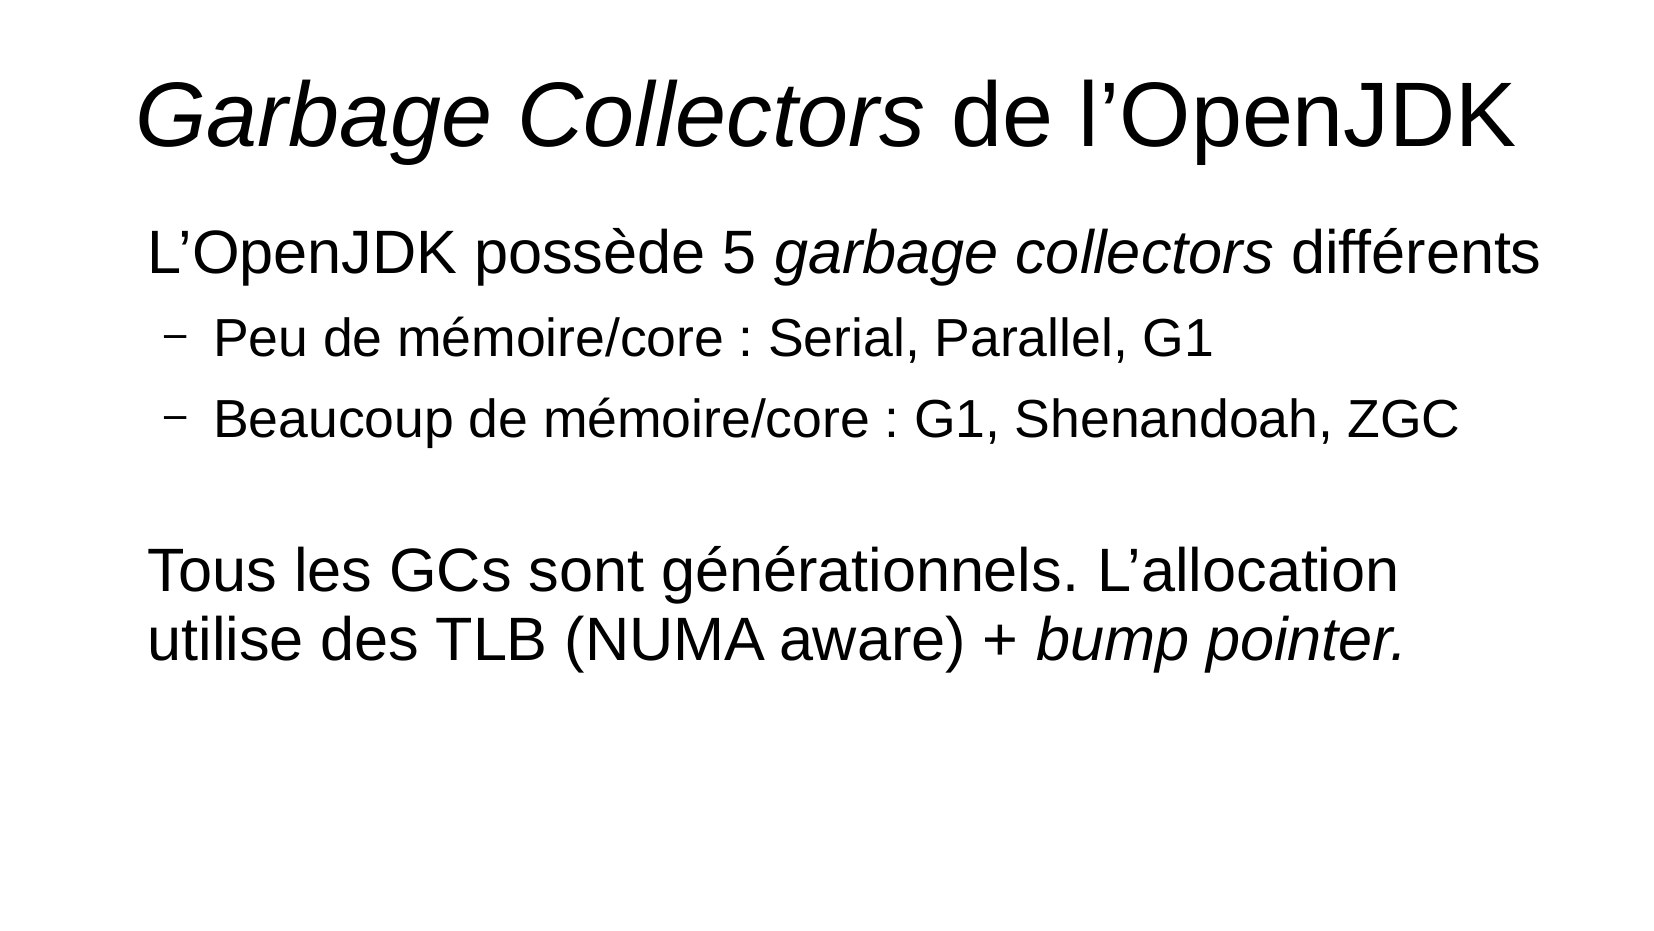

# Garbage Collectors de l’OpenJDK
L’OpenJDK possède 5 garbage collectors différents
Peu de mémoire/core : Serial, Parallel, G1
Beaucoup de mémoire/core : G1, Shenandoah, ZGC
Tous les GCs sont générationnels. L’allocation utilise des TLB (NUMA aware) + bump pointer.